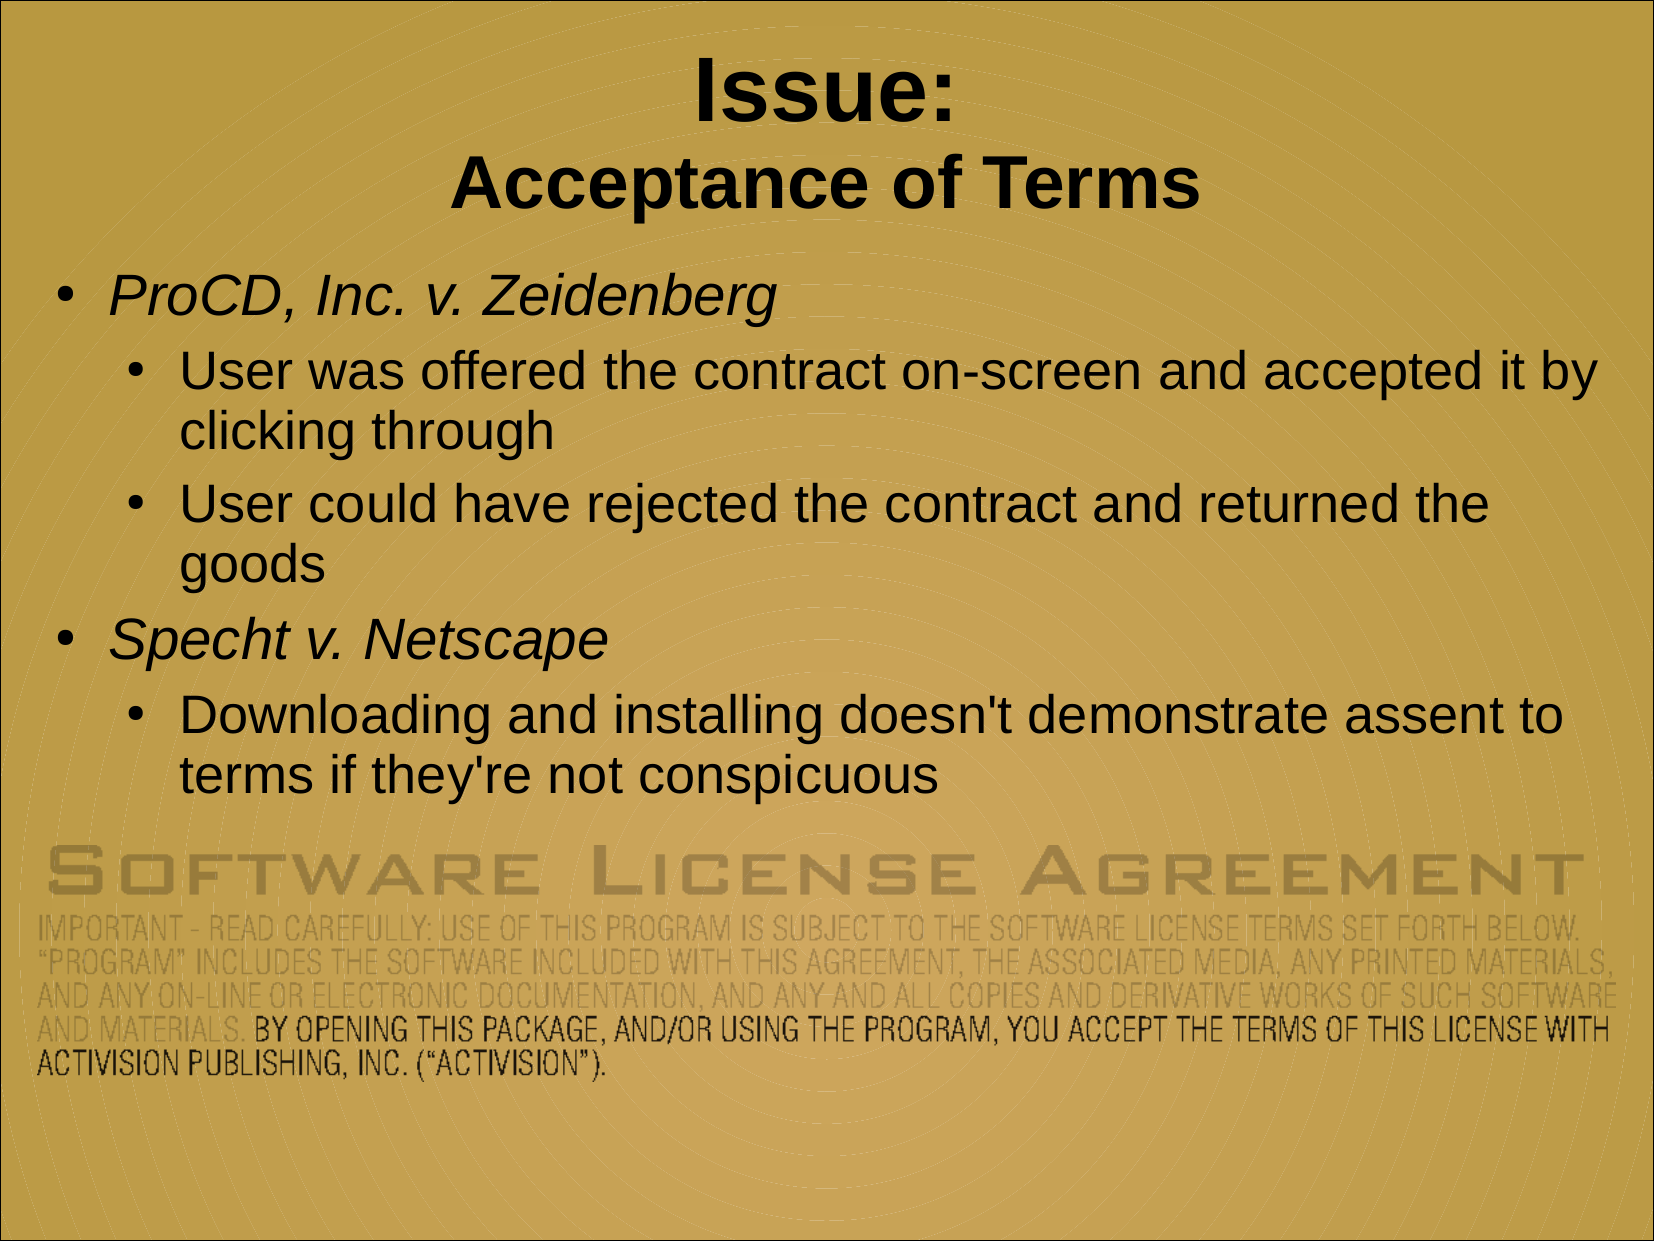

# Issue: Acceptance of Terms
ProCD, Inc. v. Zeidenberg
User was offered the contract on-screen and accepted it by clicking through
User could have rejected the contract and returned the goods
Specht v. Netscape
Downloading and installing doesn't demonstrate assent to terms if they're not conspicuous